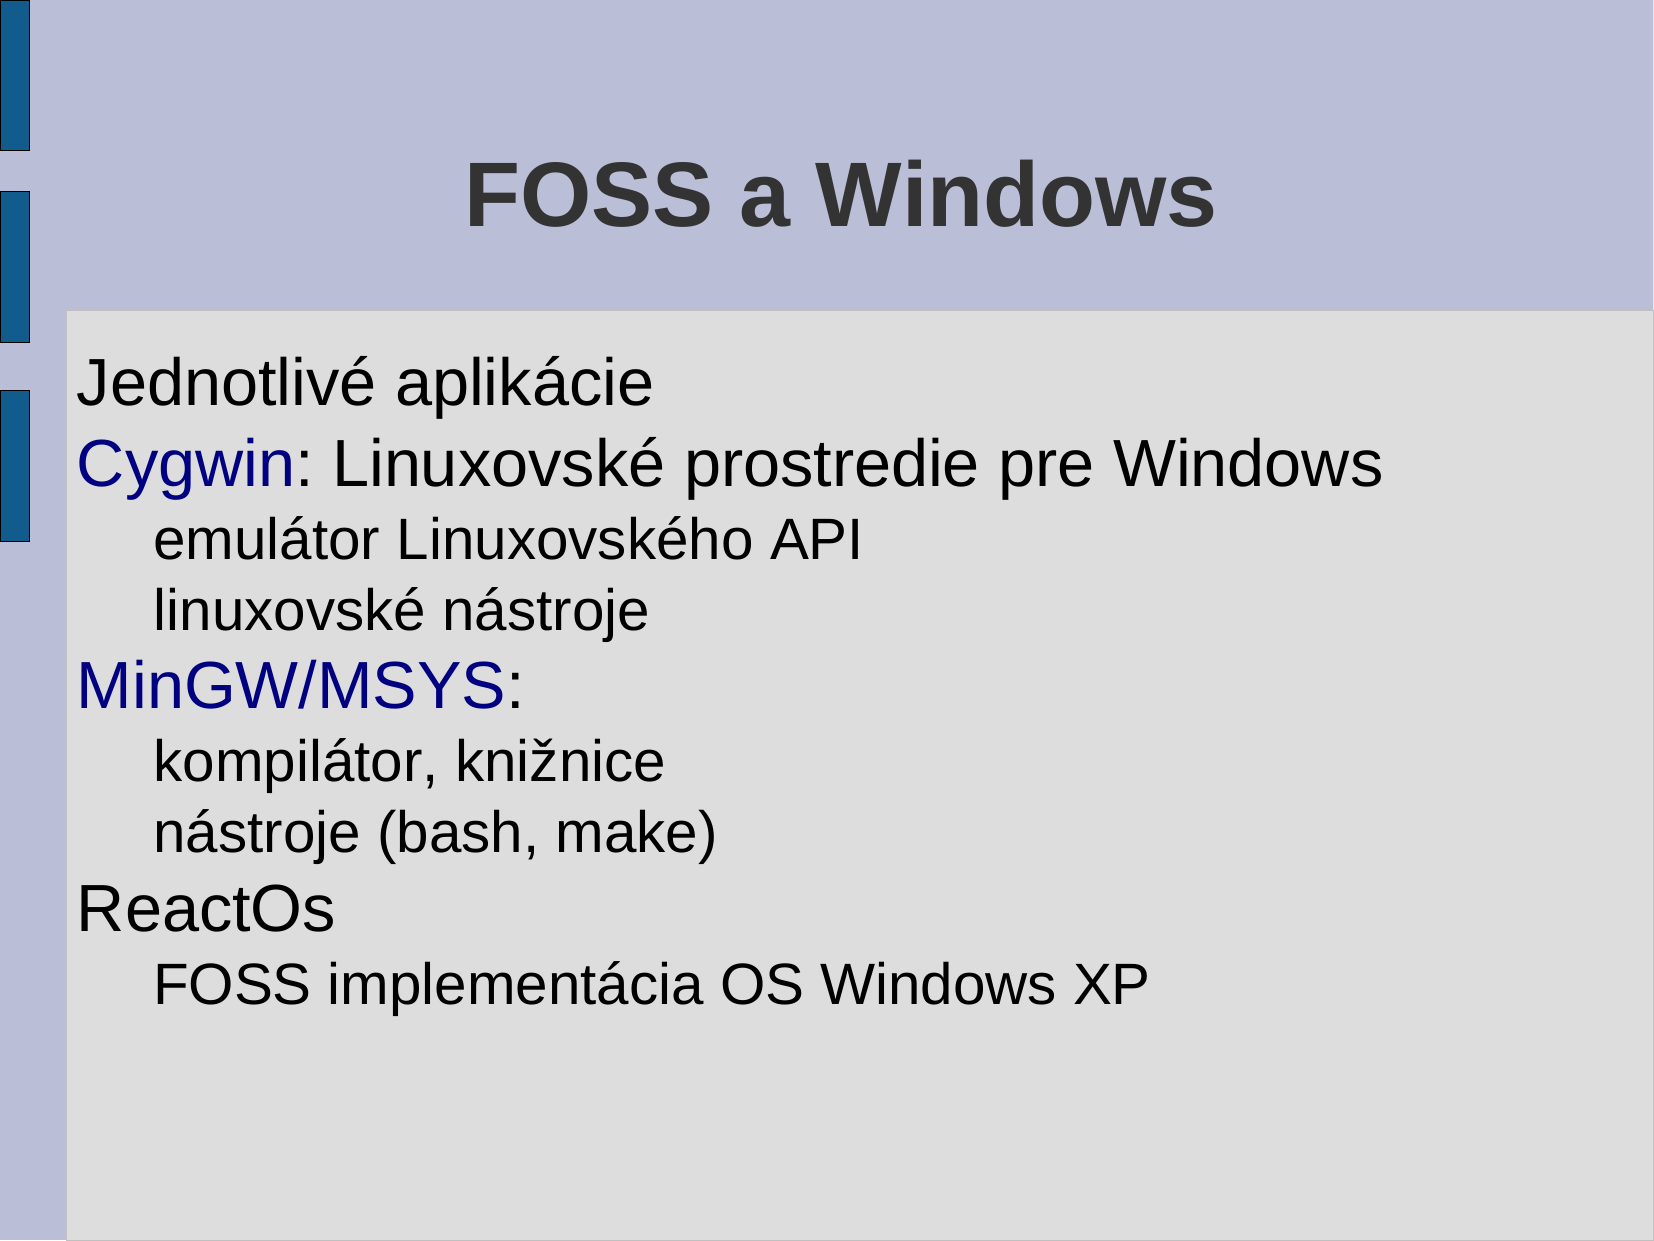

# FOSS a Windows
Jednotlivé aplikácie
Cygwin: Linuxovské prostredie pre Windows
emulátor Linuxovského API
linuxovské nástroje
MinGW/MSYS:
kompilátor, knižnice
nástroje (bash, make)
ReactOs
FOSS implementácia OS Windows XP